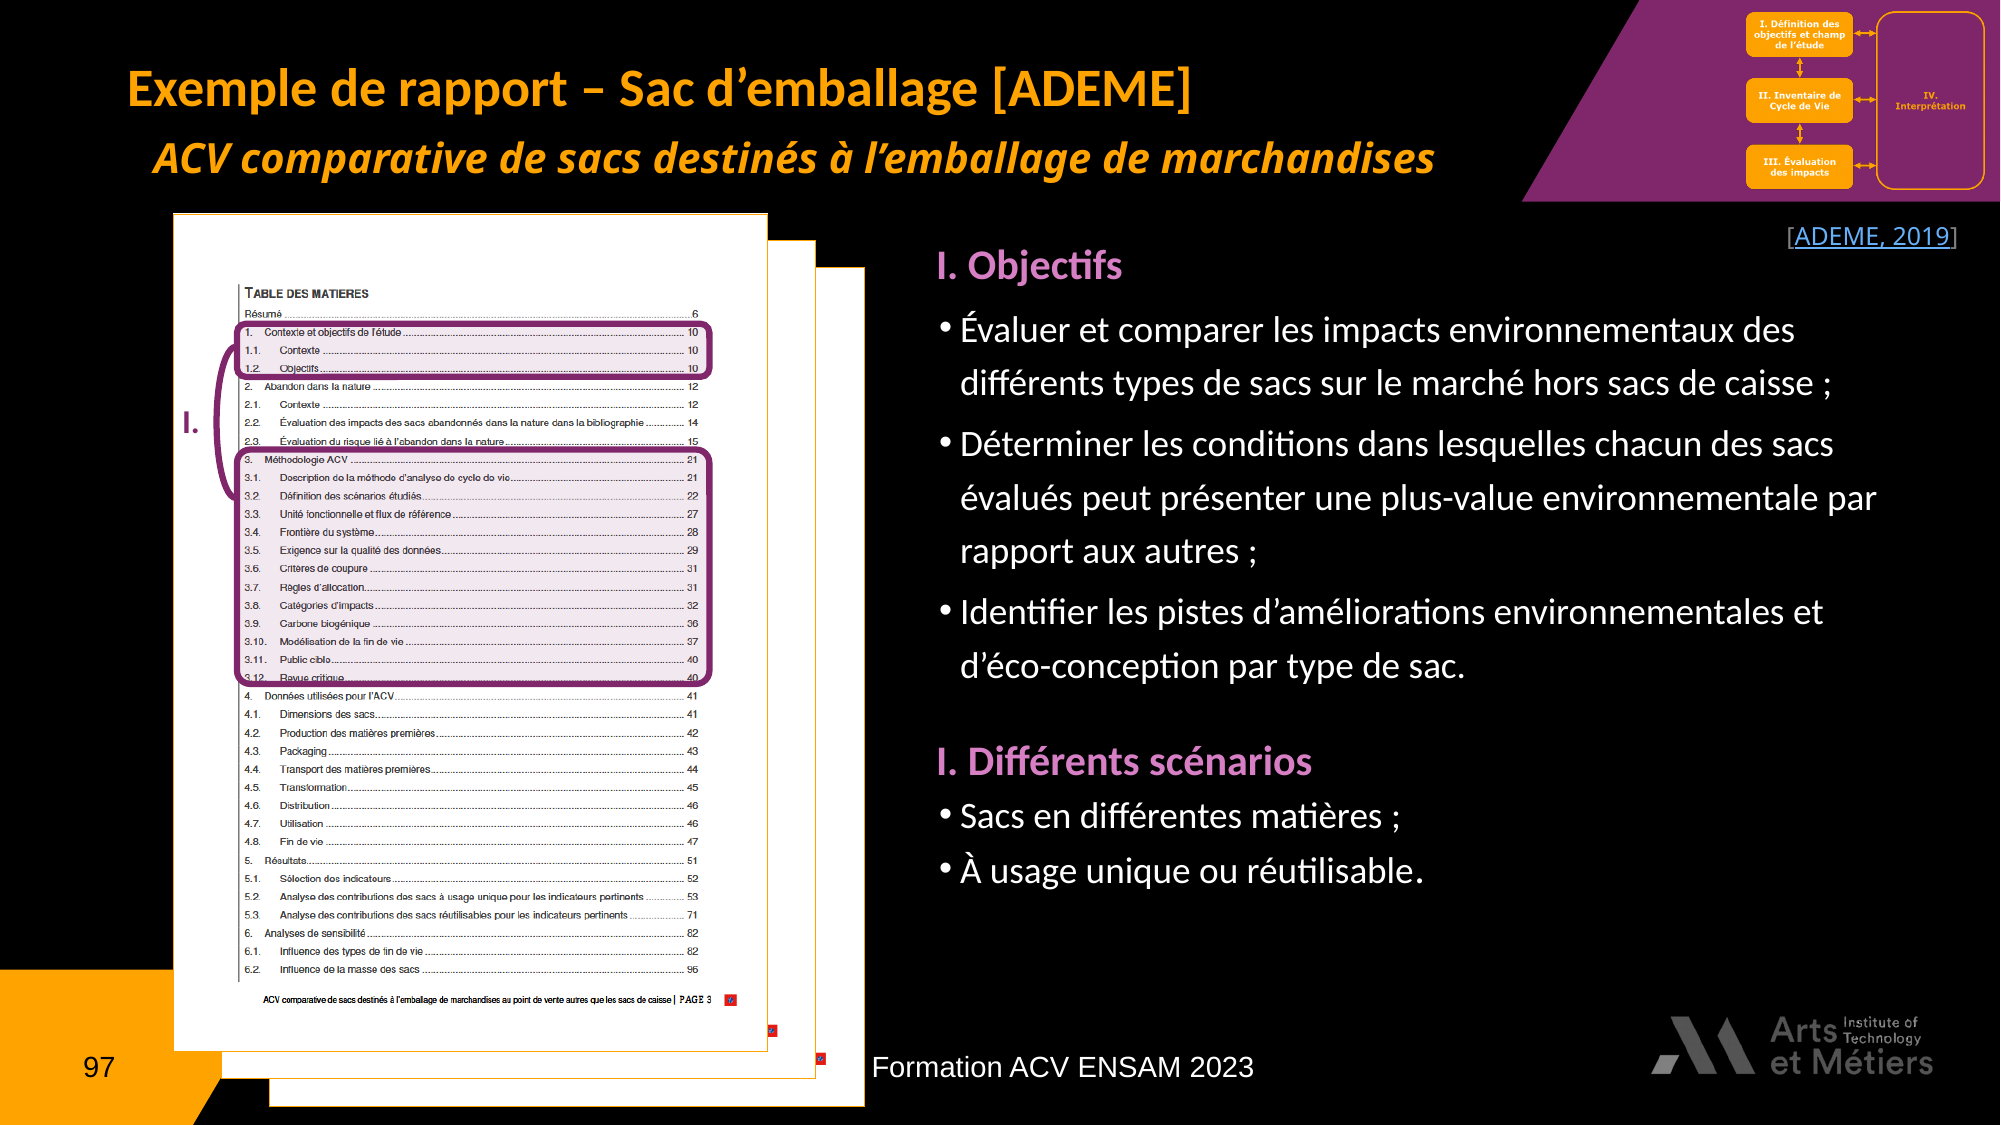

# Exemple de rapport – Sac d’emballage [ADEME]
ACV comparative de sacs destinés à l’emballage de marchandises
[ADEME, 2019]
I. Objectifs
Évaluer et comparer les impacts environnementaux des différents types de sacs sur le marché hors sacs de caisse ;
Déterminer les conditions dans lesquelles chacun des sacs évalués peut présenter une plus-value environnementale par rapport aux autres ;
Identifier les pistes d’améliorations environnementales et d’éco-conception par type de sac.
I. Différents scénarios
Sacs en différentes matières ;
À usage unique ou réutilisable.
I.